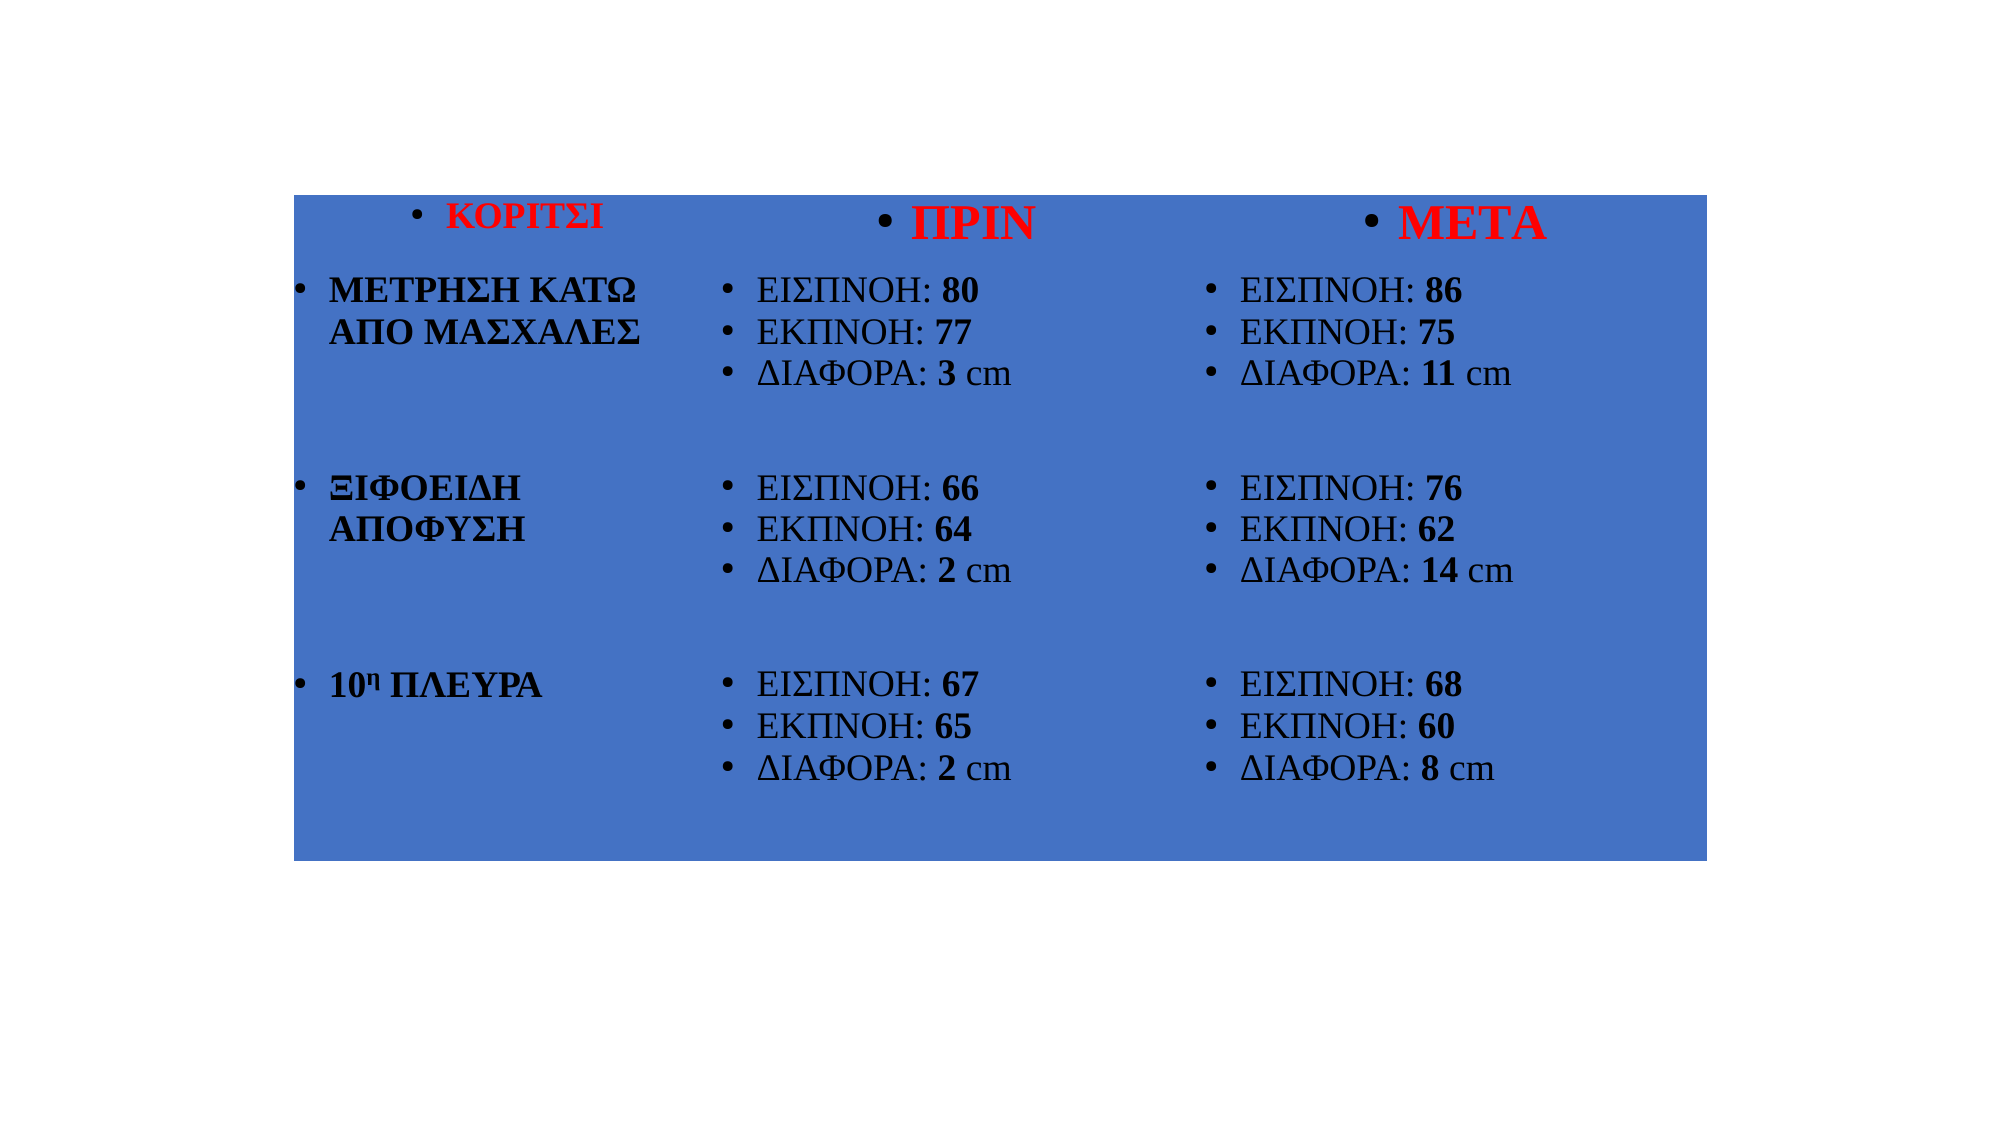

| ΚΟΡΙΤΣΙ | ΠΡΙΝ | ΜΕΤΑ |
| --- | --- | --- |
| ΜΕΤΡΗΣΗ ΚΑΤΩ ΑΠΟ ΜΑΣΧΑΛΕΣ | ΕΙΣΠΝΟΗ: 80 ΕΚΠΝΟΗ: 77 ΔΙΑΦΟΡΑ: 3 cm | ΕΙΣΠΝΟΗ: 86 ΕΚΠΝΟΗ: 75 ΔΙΑΦΟΡΑ: 11 cm |
| ΞΙΦΟΕΙΔΗ ΑΠΟΦΥΣΗ | ΕΙΣΠΝΟΗ: 66 ΕΚΠΝΟΗ: 64 ΔΙΑΦΟΡΑ: 2 cm | ΕΙΣΠΝΟΗ: 76 ΕΚΠΝΟΗ: 62 ΔΙΑΦΟΡΑ: 14 cm |
| 10η ΠΛΕΥΡΑ | ΕΙΣΠΝΟΗ: 67 ΕΚΠΝΟΗ: 65 ΔΙΑΦΟΡΑ: 2 cm | ΕΙΣΠΝΟΗ: 68 ΕΚΠΝΟΗ: 60 ΔΙΑΦΟΡΑ: 8 cm |